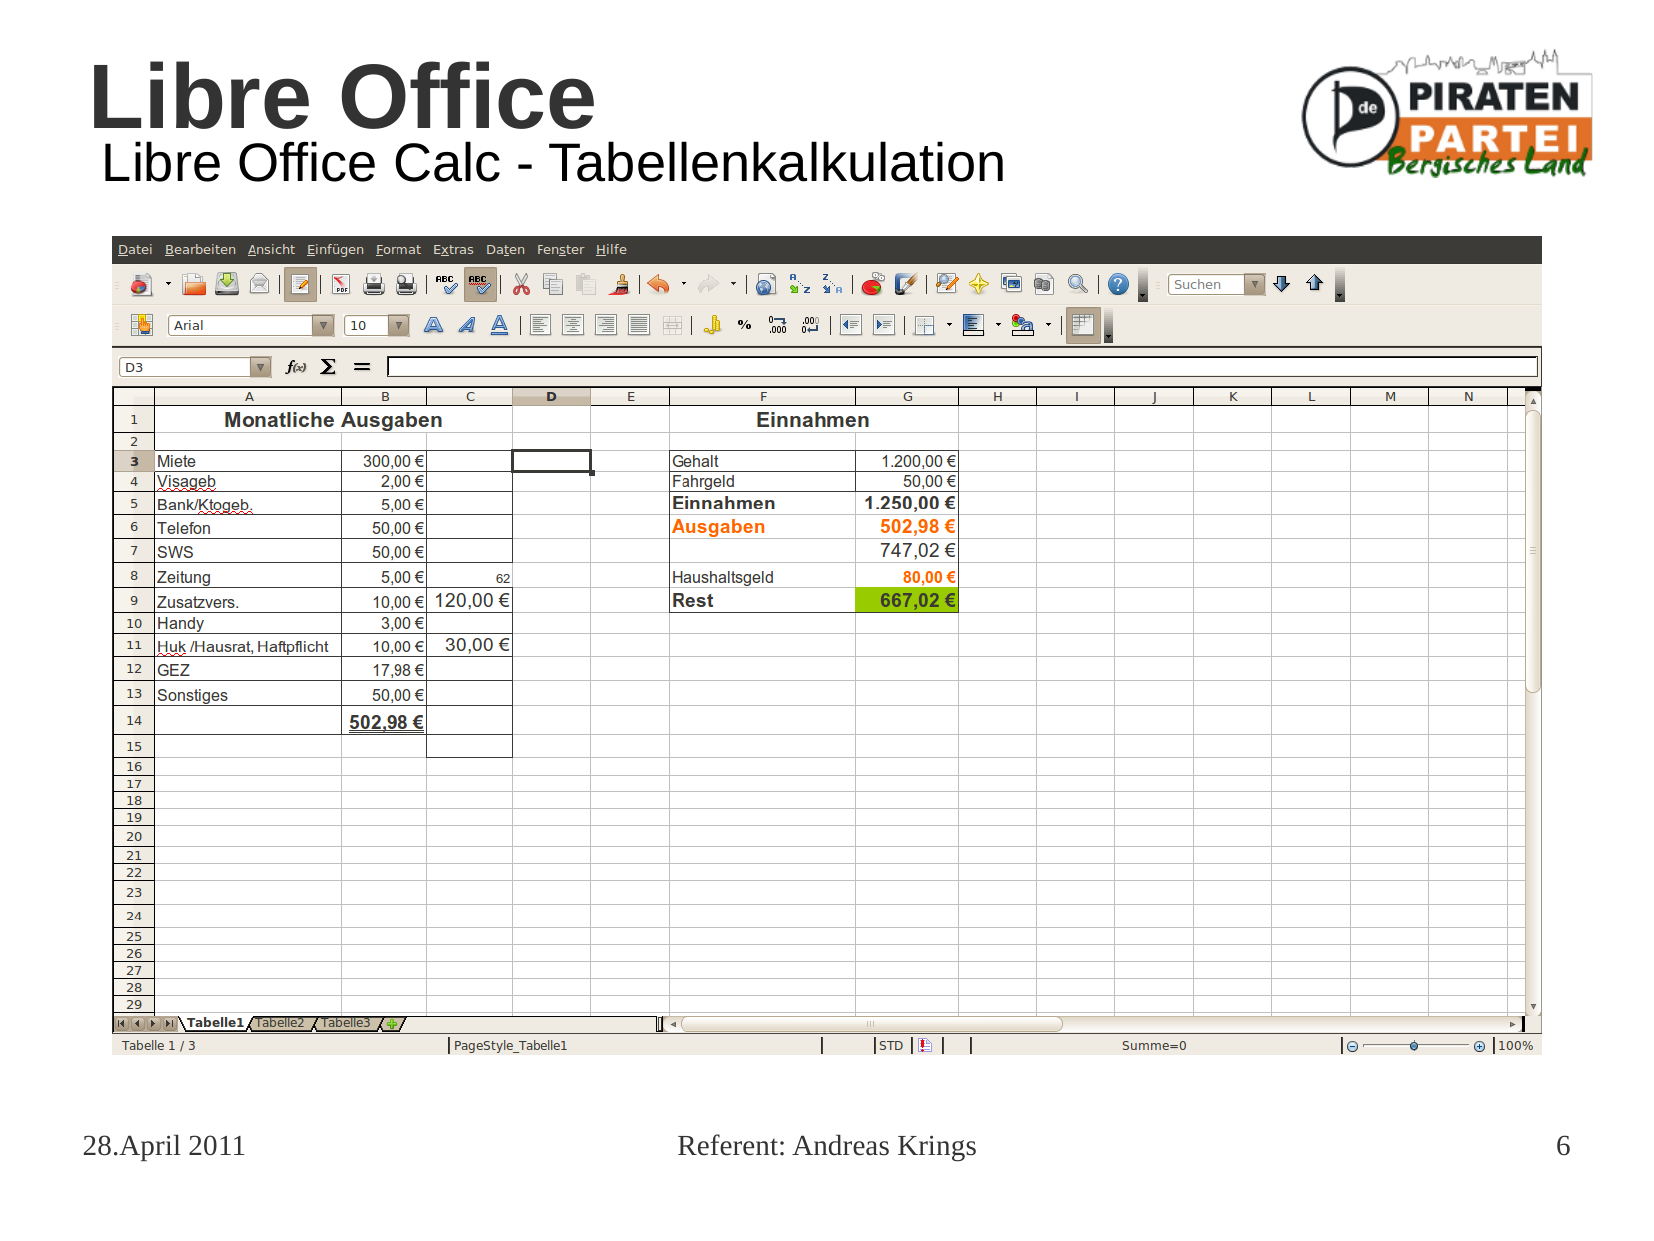

# Libre Office Calc - Tabellenkalkulation
6